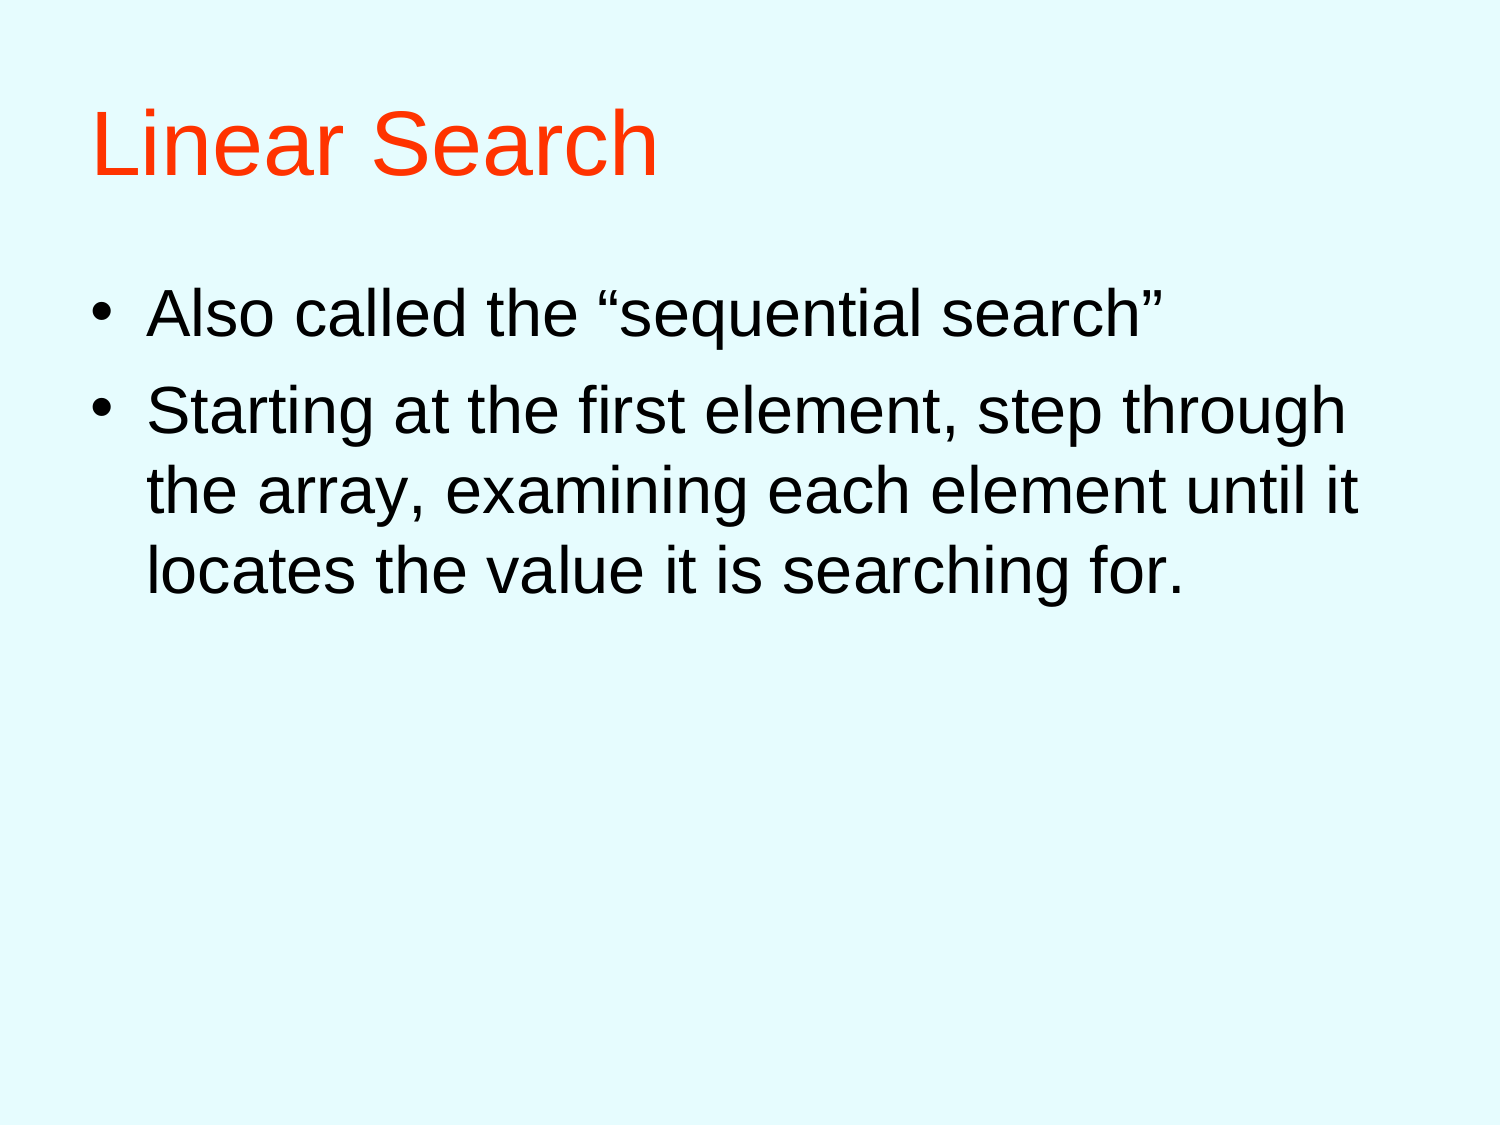

# Linear Search
Also called the “sequential search”
Starting at the first element, step through the array, examining each element until it locates the value it is searching for.